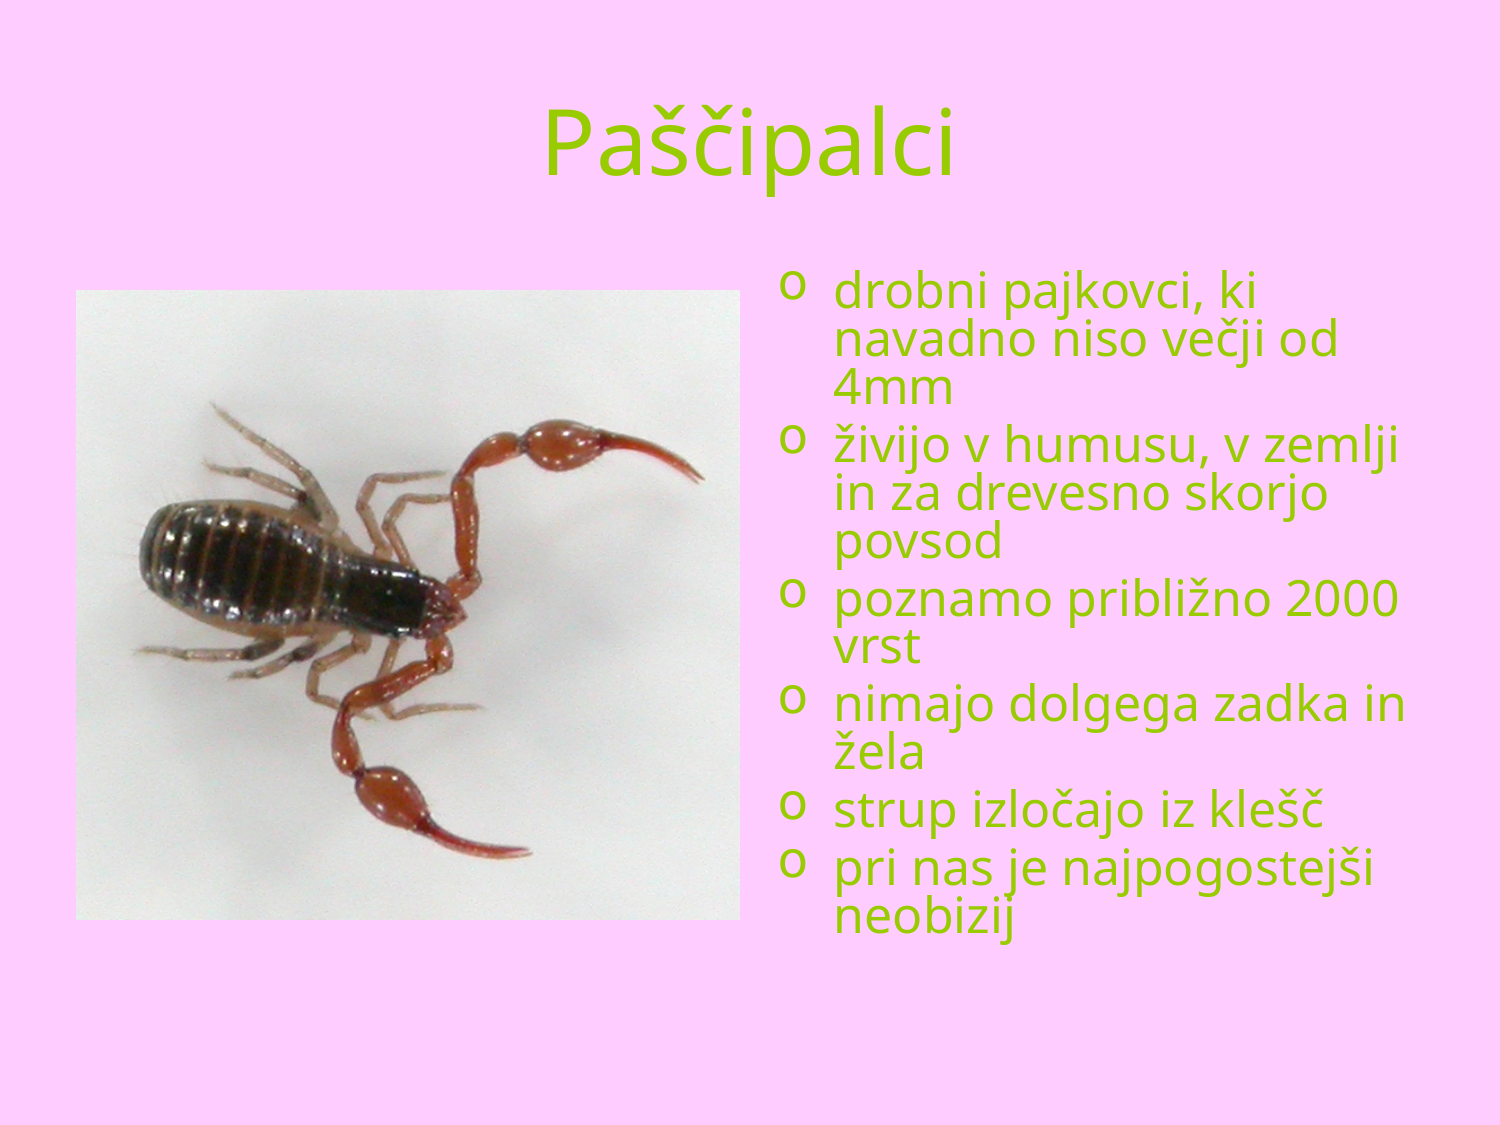

# Paščipalci
drobni pajkovci, ki navadno niso večji od 4mm
živijo v humusu, v zemlji in za drevesno skorjo povsod
poznamo približno 2000 vrst
nimajo dolgega zadka in žela
strup izločajo iz klešč
pri nas je najpogostejši neobizij